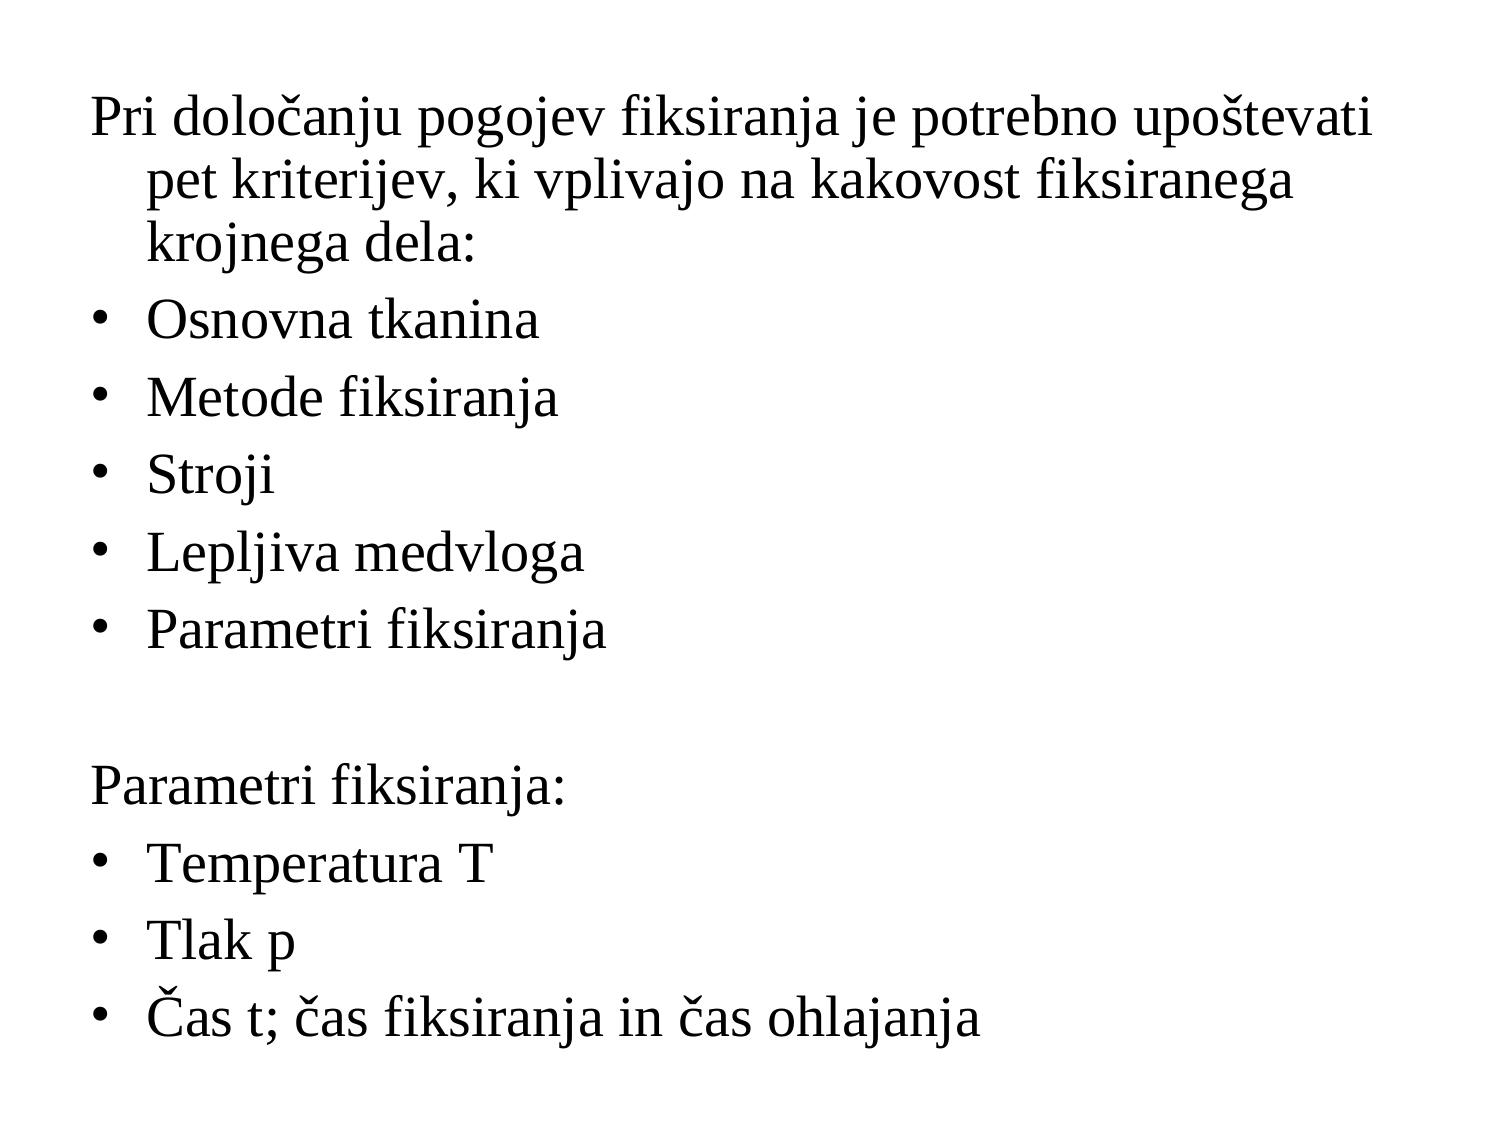

# Pri določanju pogojev fiksiranja je potrebno upoštevati pet kriterijev, ki vplivajo na kakovost fiksiranega krojnega dela:
Osnovna tkanina
Metode fiksiranja
Stroji
Lepljiva medvloga
Parametri fiksiranja
Parametri fiksiranja:
Temperatura T
Tlak p
Čas t; čas fiksiranja in čas ohlajanja